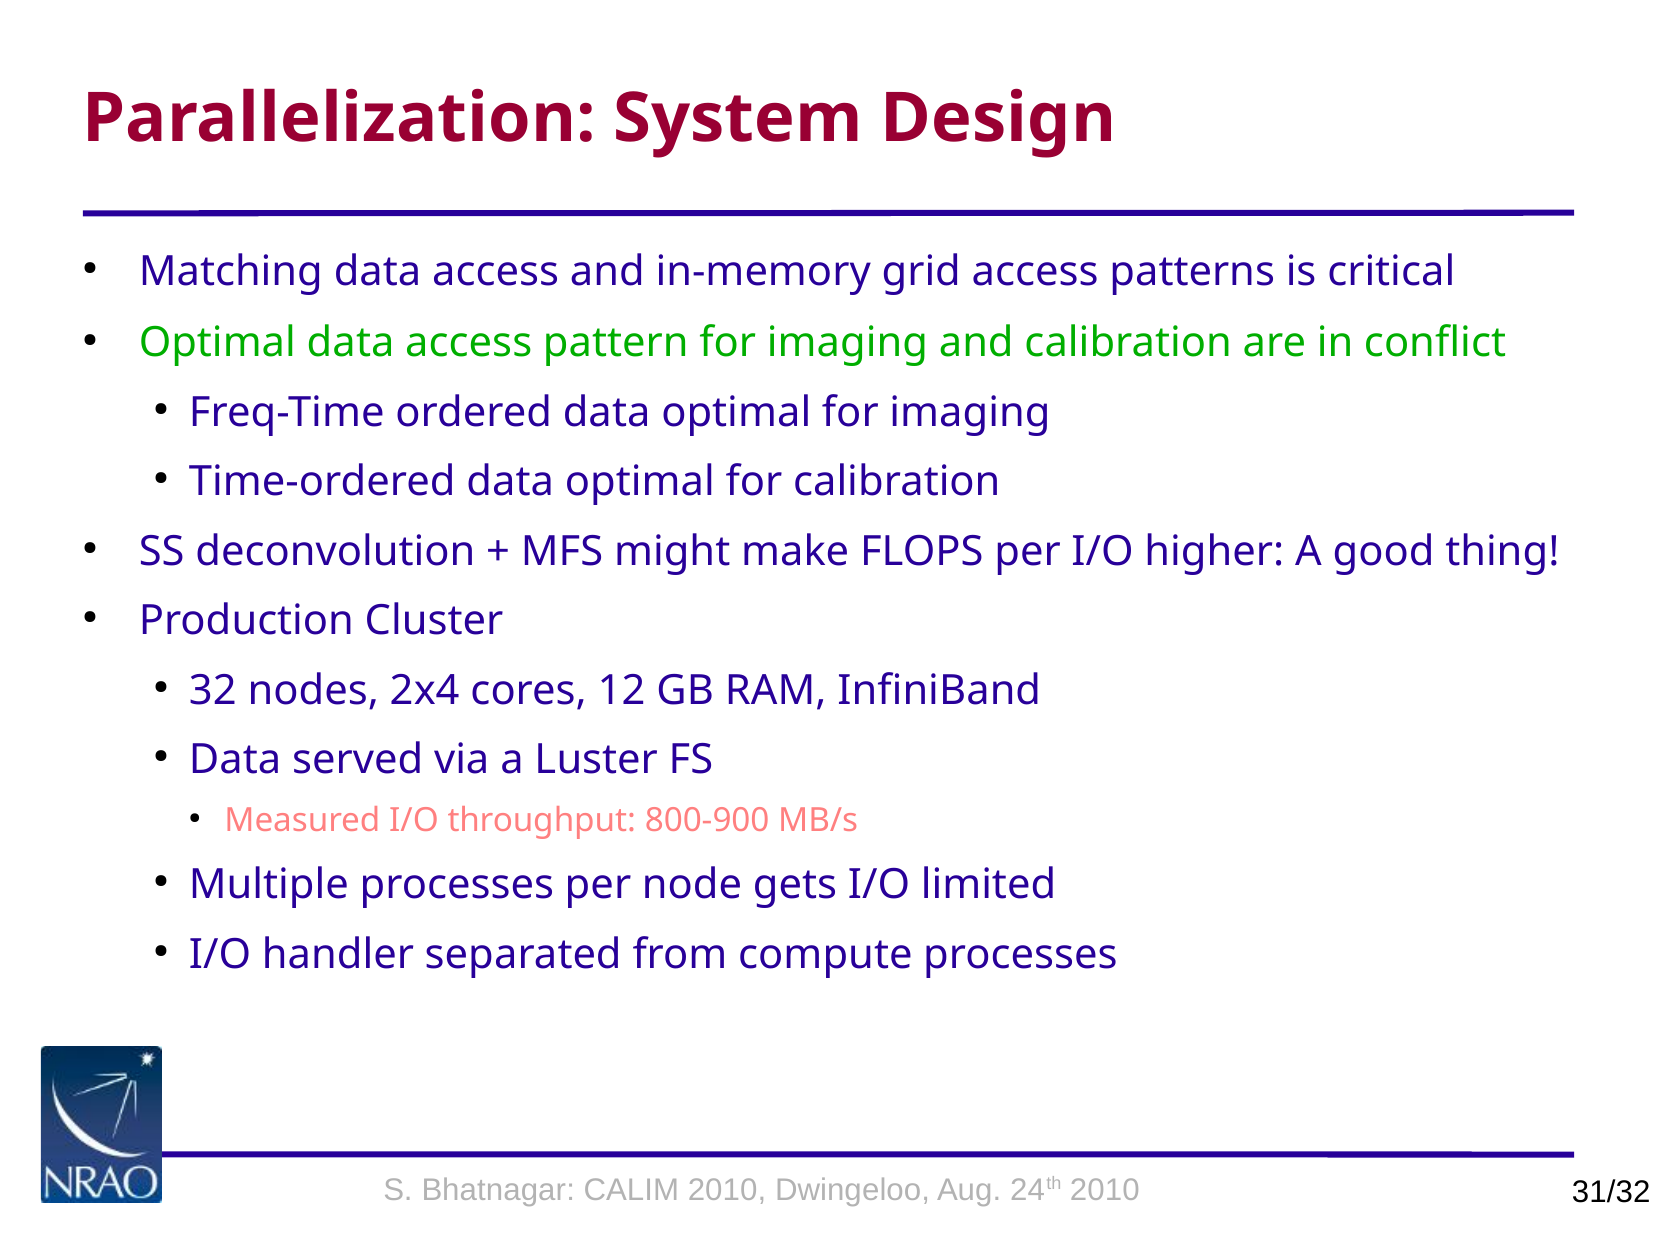

# Parallelization: System Design
Matching data access and in-memory grid access patterns is critical
Optimal data access pattern for imaging and calibration are in conflict
Freq-Time ordered data optimal for imaging
Time-ordered data optimal for calibration
SS deconvolution + MFS might make FLOPS per I/O higher: A good thing!
Production Cluster
32 nodes, 2x4 cores, 12 GB RAM, InfiniBand
Data served via a Luster FS
Measured I/O throughput: 800-900 MB/s
Multiple processes per node gets I/O limited
I/O handler separated from compute processes